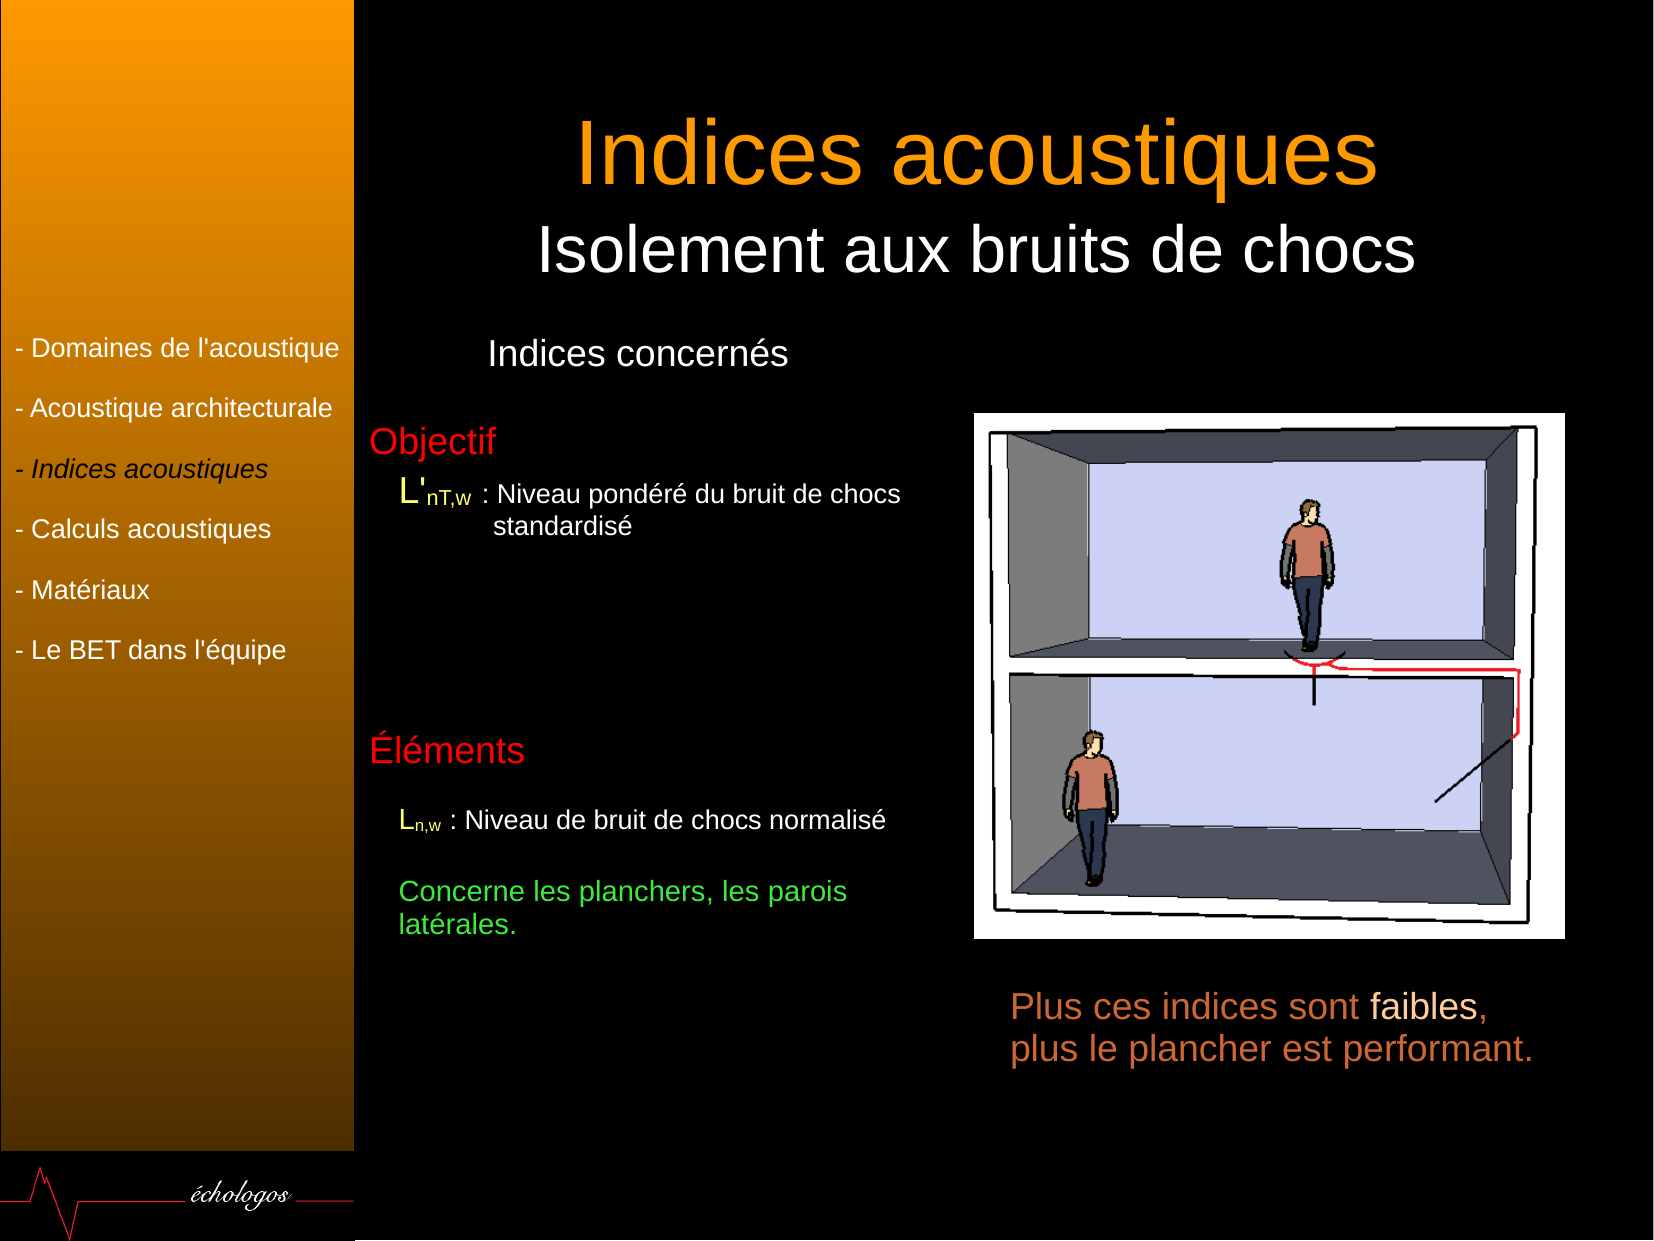

# Indices acoustiques
Isolement aux bruits de chocs
Indices concernés
- Domaines de l'acoustique
- Acoustique architecturale
- Indices acoustiques
- Calculs acoustiques
- Matériaux
- Le BET dans l'équipe
Objectif
L'nT,w : Niveau pondéré du bruit de chocs standardisé
Éléments
Ln,w : Niveau de bruit de chocs normalisé
Concerne les planchers, les parois latérales.
Plus ces indices sont faibles, plus le plancher est performant.